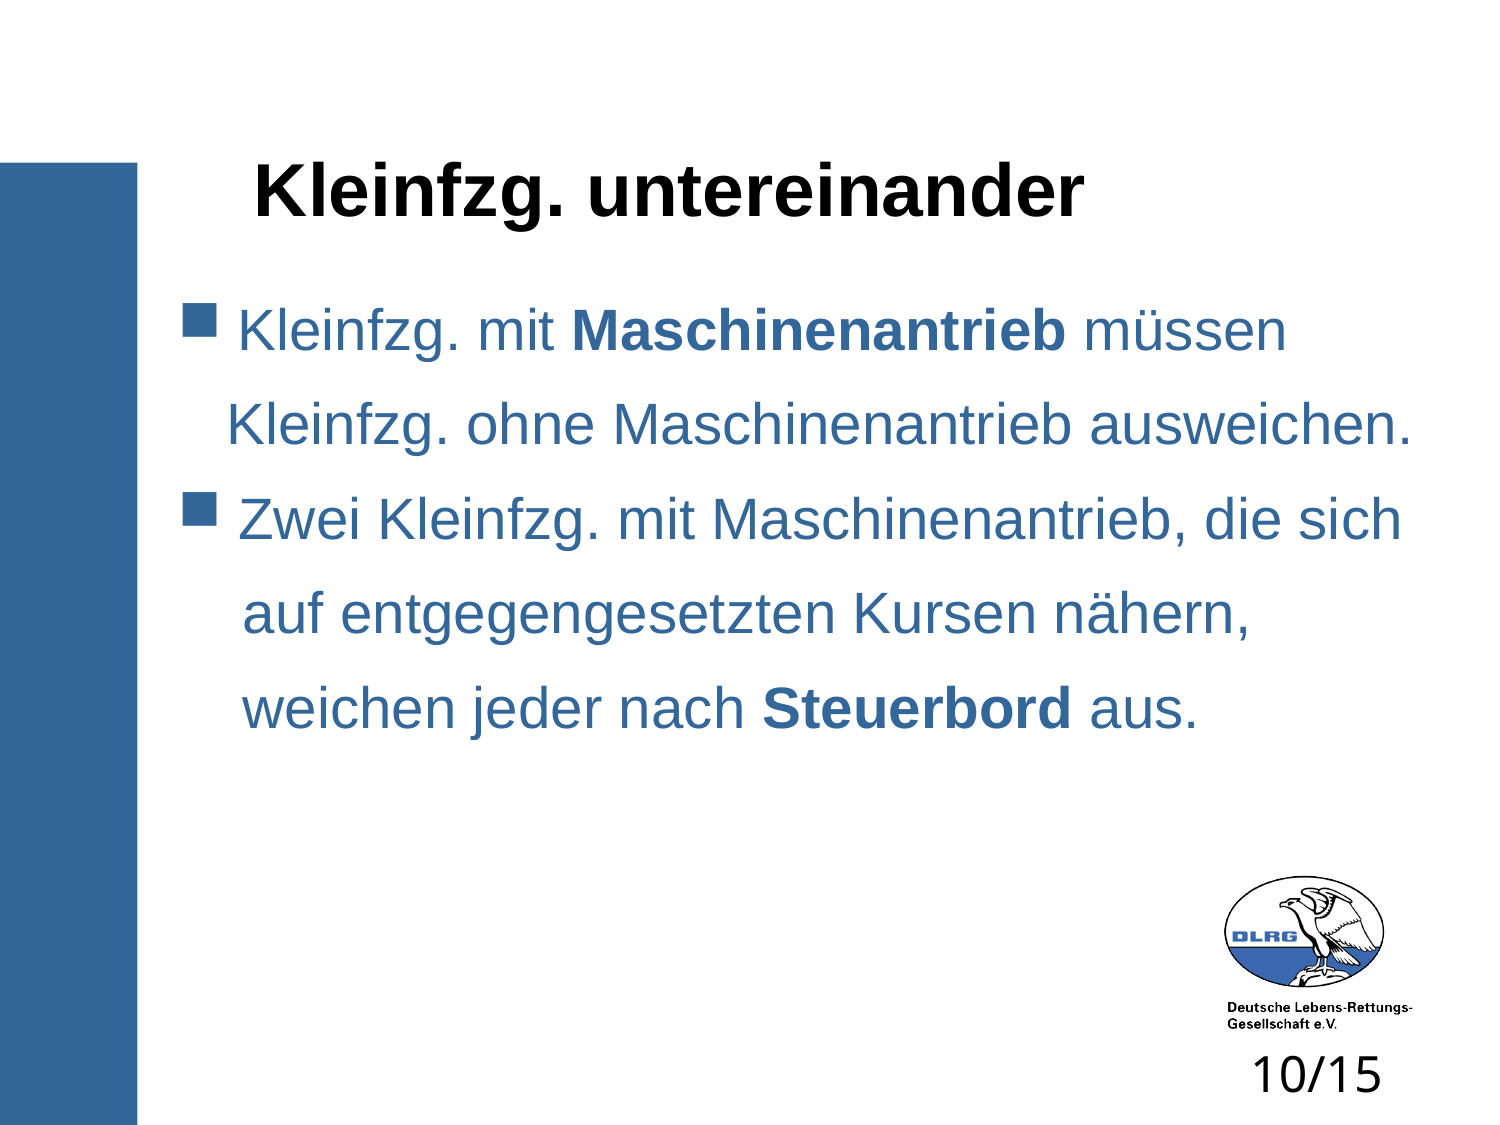

Kleinfzg. untereinander
 Kleinfzg. mit Maschinenantrieb müssen Kleinfzg. ohne Maschinenantrieb ausweichen.
 Zwei Kleinfzg. mit Maschinenantrieb, die sich auf entgegengesetzten Kursen nähern, weichen jeder nach Steuerbord aus.